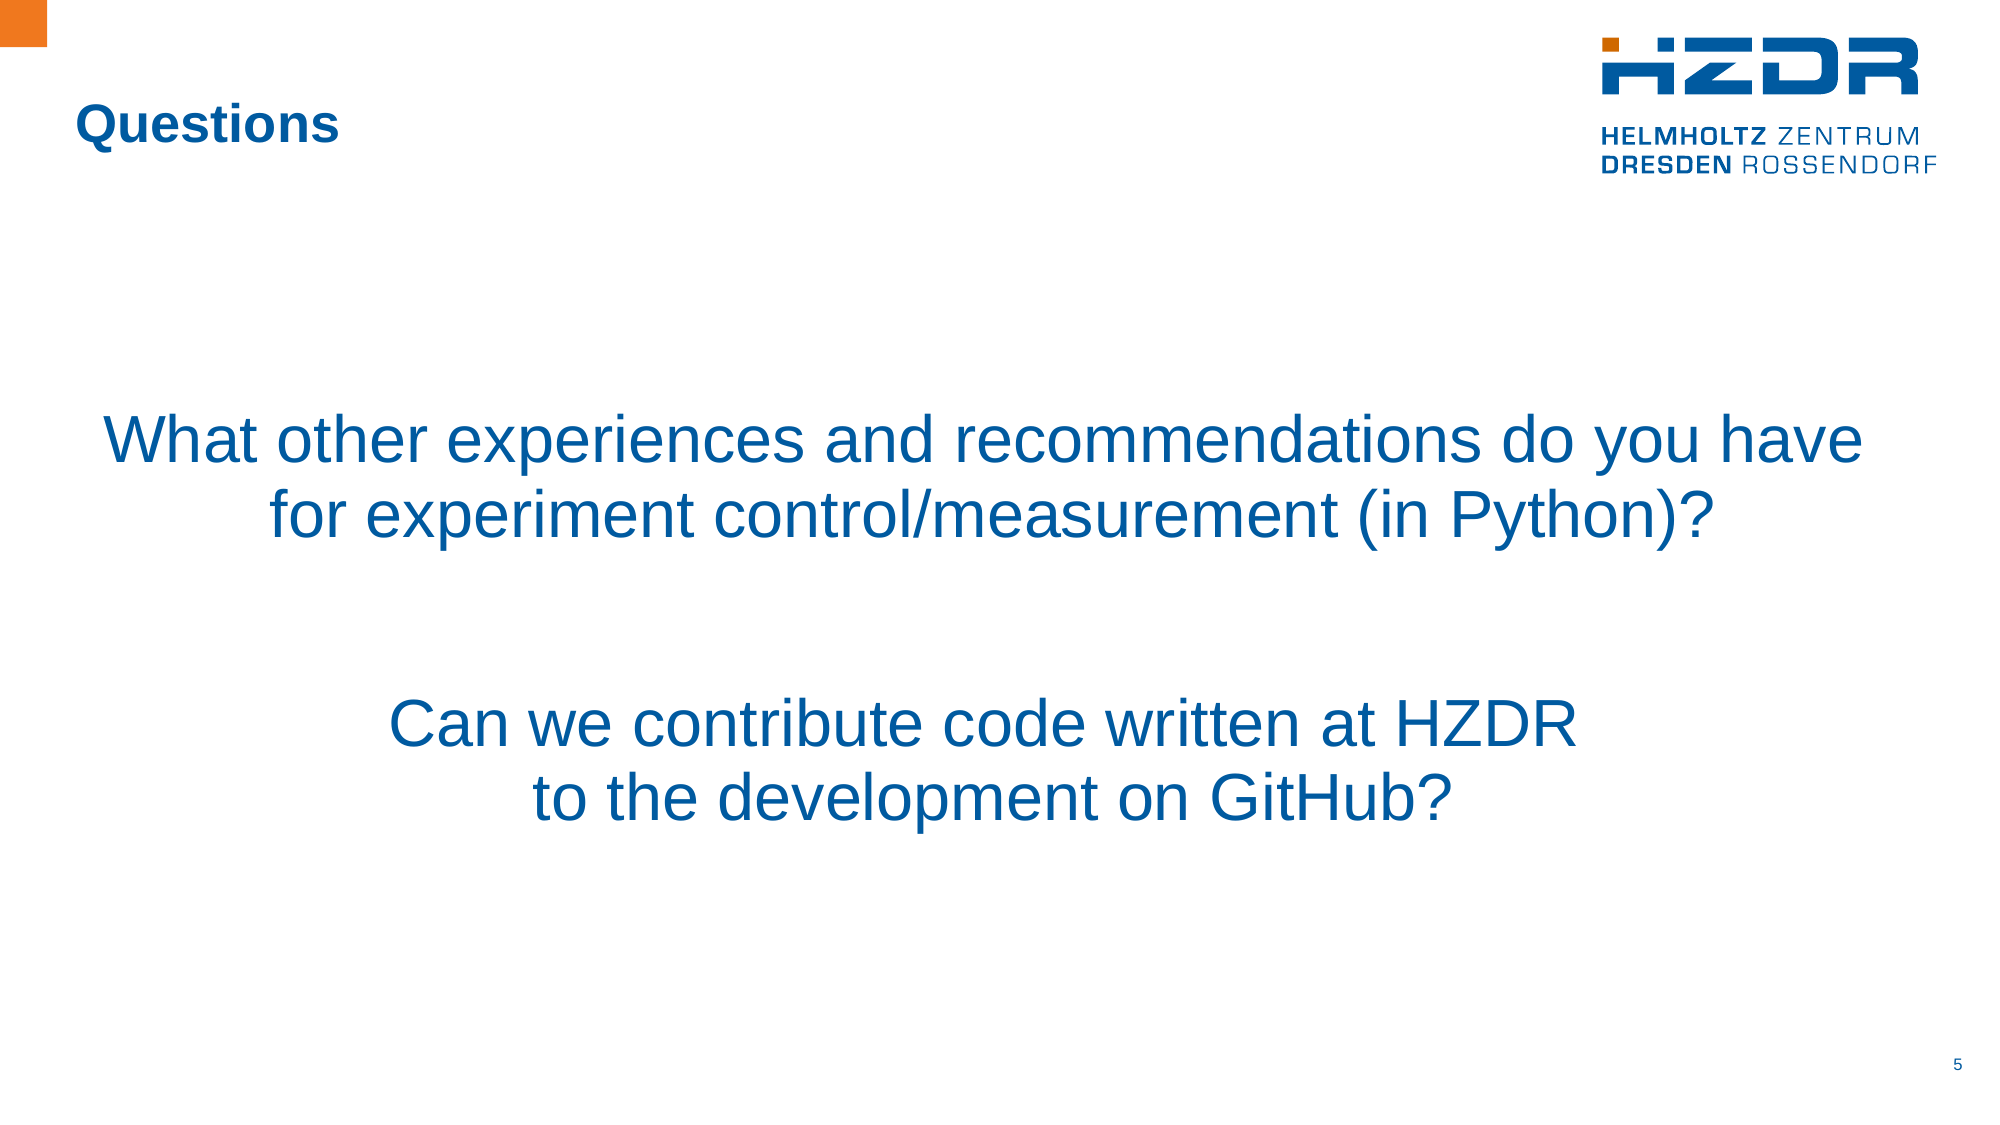

# Questions
What other experiences and recommendations do you have
for experiment control/measurement (in Python)?
Can we contribute code written at HZDR
to the development on GitHub?